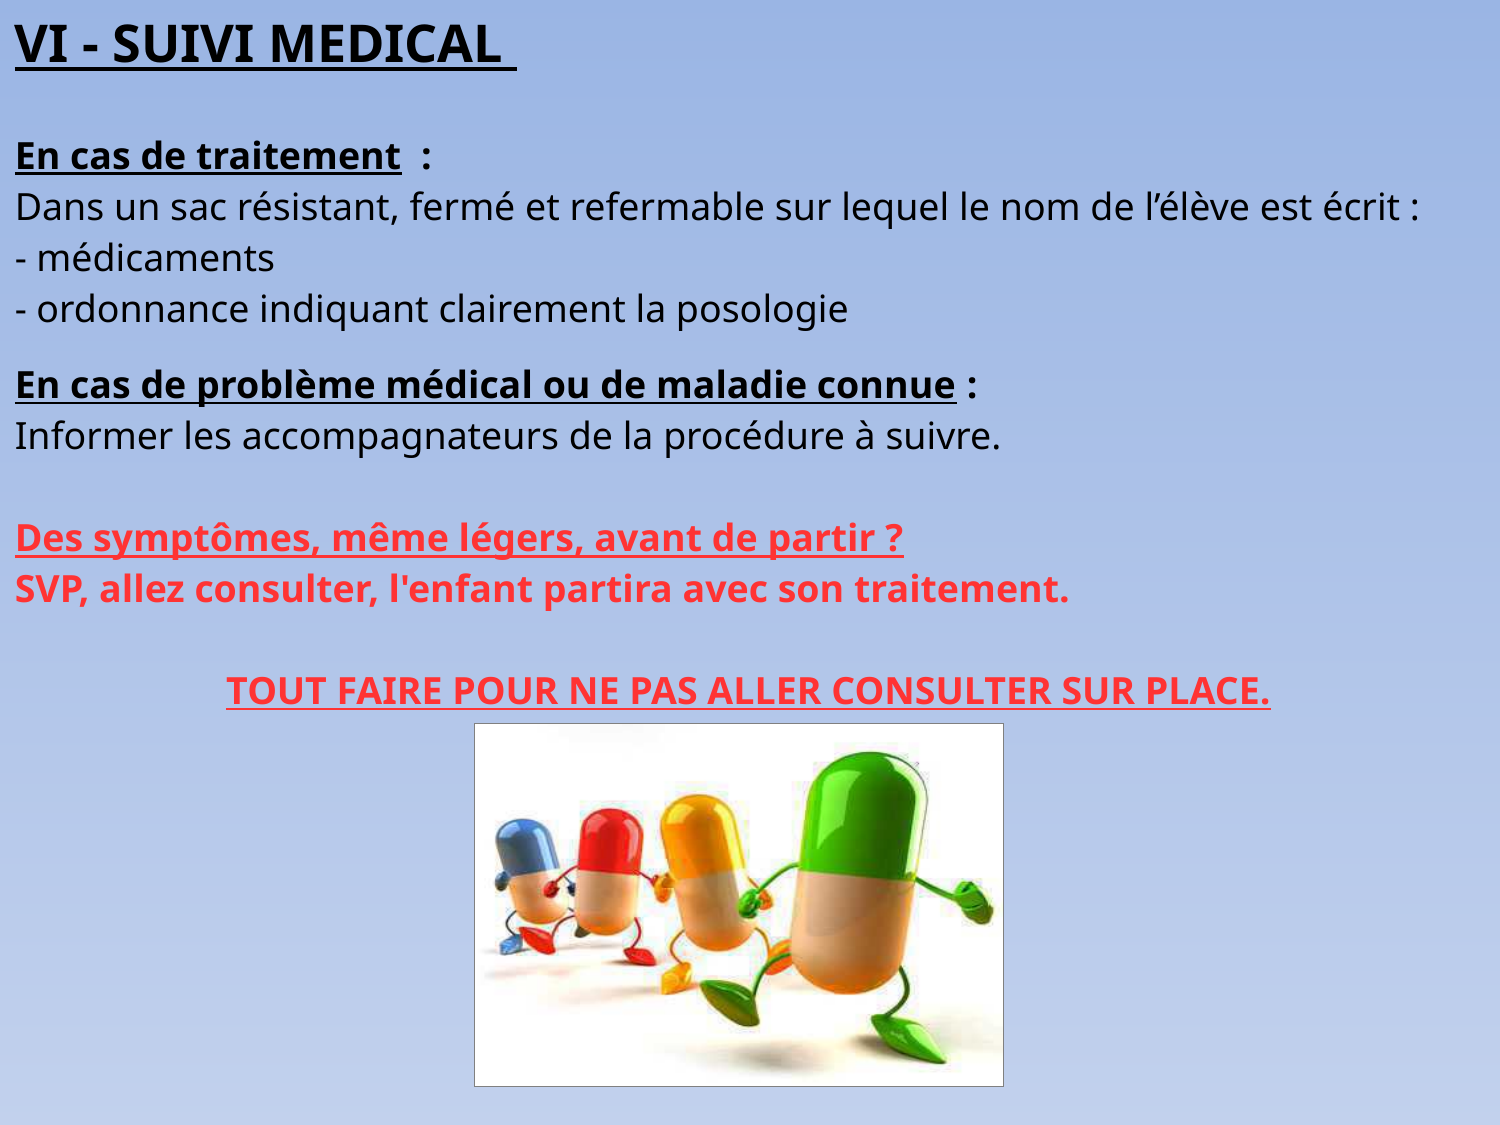

VI - SUIVI MEDICAL
En cas de traitement :
Dans un sac résistant, fermé et refermable sur lequel le nom de l’élève est écrit :
- médicaments
- ordonnance indiquant clairement la posologie
En cas de problème médical ou de maladie connue :
Informer les accompagnateurs de la procédure à suivre.
Des symptômes, même légers, avant de partir ?
SVP, allez consulter, l'enfant partira avec son traitement.
TOUT FAIRE POUR NE PAS ALLER CONSULTER SUR PLACE.